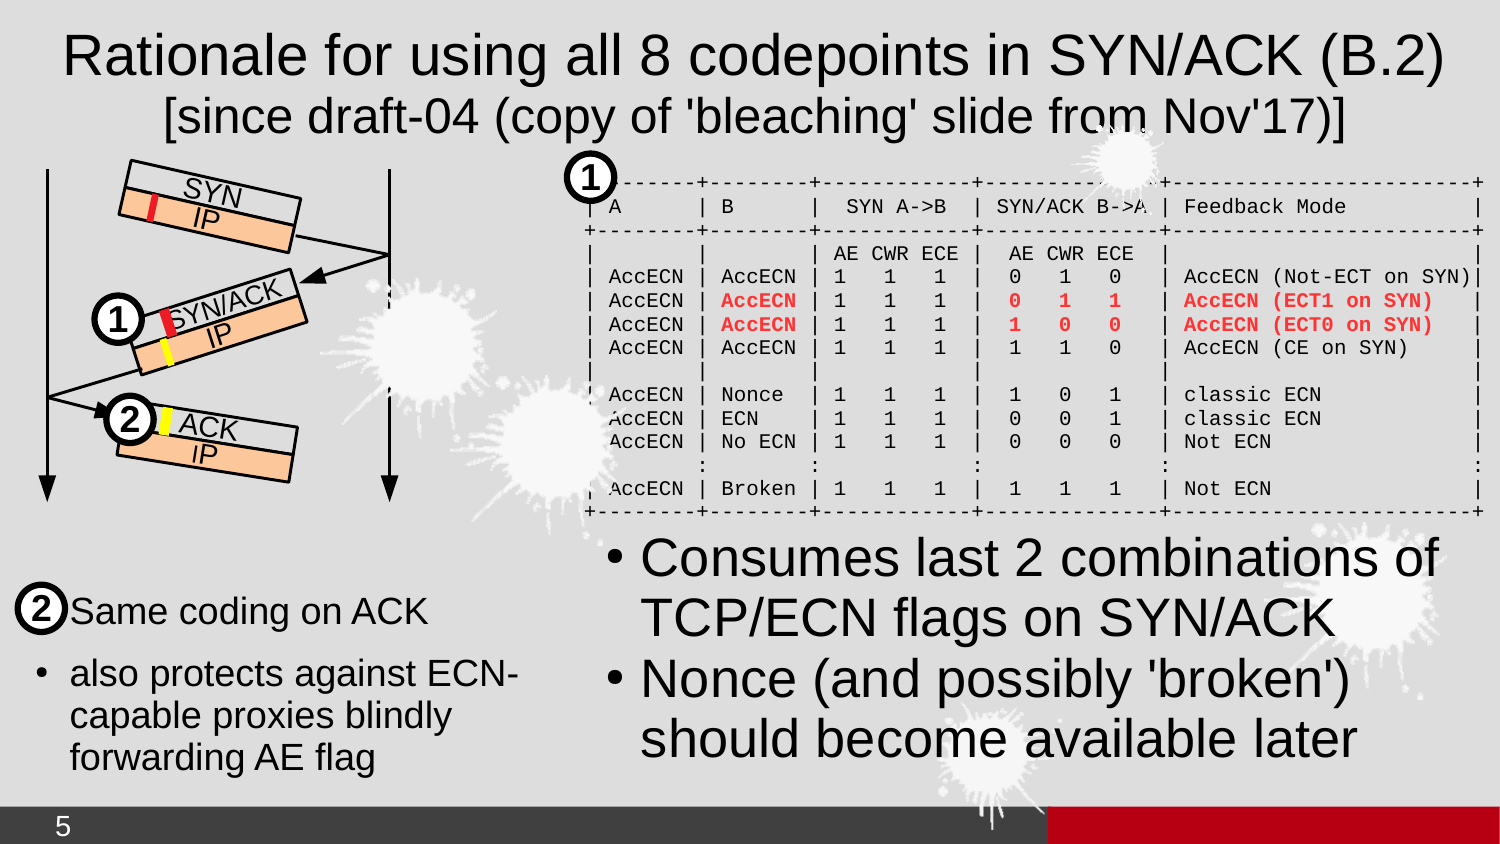

# Rationale for using all 8 codepoints in SYN/ACK (B.2) [since draft-04 (copy of 'bleaching' slide from Nov'17)]
1
SYN
IP
SYN/ACK
IP
ACK
IP
 +--------+--------+------------+--------------+------------------------+
 | A | B | SYN A->B | SYN/ACK B->A | Feedback Mode |
 +--------+--------+------------+--------------+------------------------+
 | | | AE CWR ECE | AE CWR ECE | |
 | AccECN | AccECN | 1 1 1 | 0 1 0 | AccECN (Not-ECT on SYN)|
 | AccECN | AccECN | 1 1 1 | 0 1 1 | AccECN (ECT1 on SYN) |
 | AccECN | AccECN | 1 1 1 | 1 0 0 | AccECN (ECT0 on SYN) |
 | AccECN | AccECN | 1 1 1 | 1 1 0 | AccECN (CE on SYN) |
 | | | | | |
 | AccECN | Nonce | 1 1 1 | 1 0 1 | classic ECN |
 | AccECN | ECN | 1 1 1 | 0 0 1 | classic ECN |
 | AccECN | No ECN | 1 1 1 | 0 0 0 | Not ECN |
 : : : : : :
 | AccECN | Broken | 1 1 1 | 1 1 1 | Not ECN |
 +--------+--------+------------+--------------+------------------------+
1
2
Consumes last 2 combinations of
TCP/ECN flags on SYN/ACK
Nonce (and possibly 'broken') should become available later
2
Same coding on ACK
also protects against ECN-capable proxies blindly forwarding AE flag
5